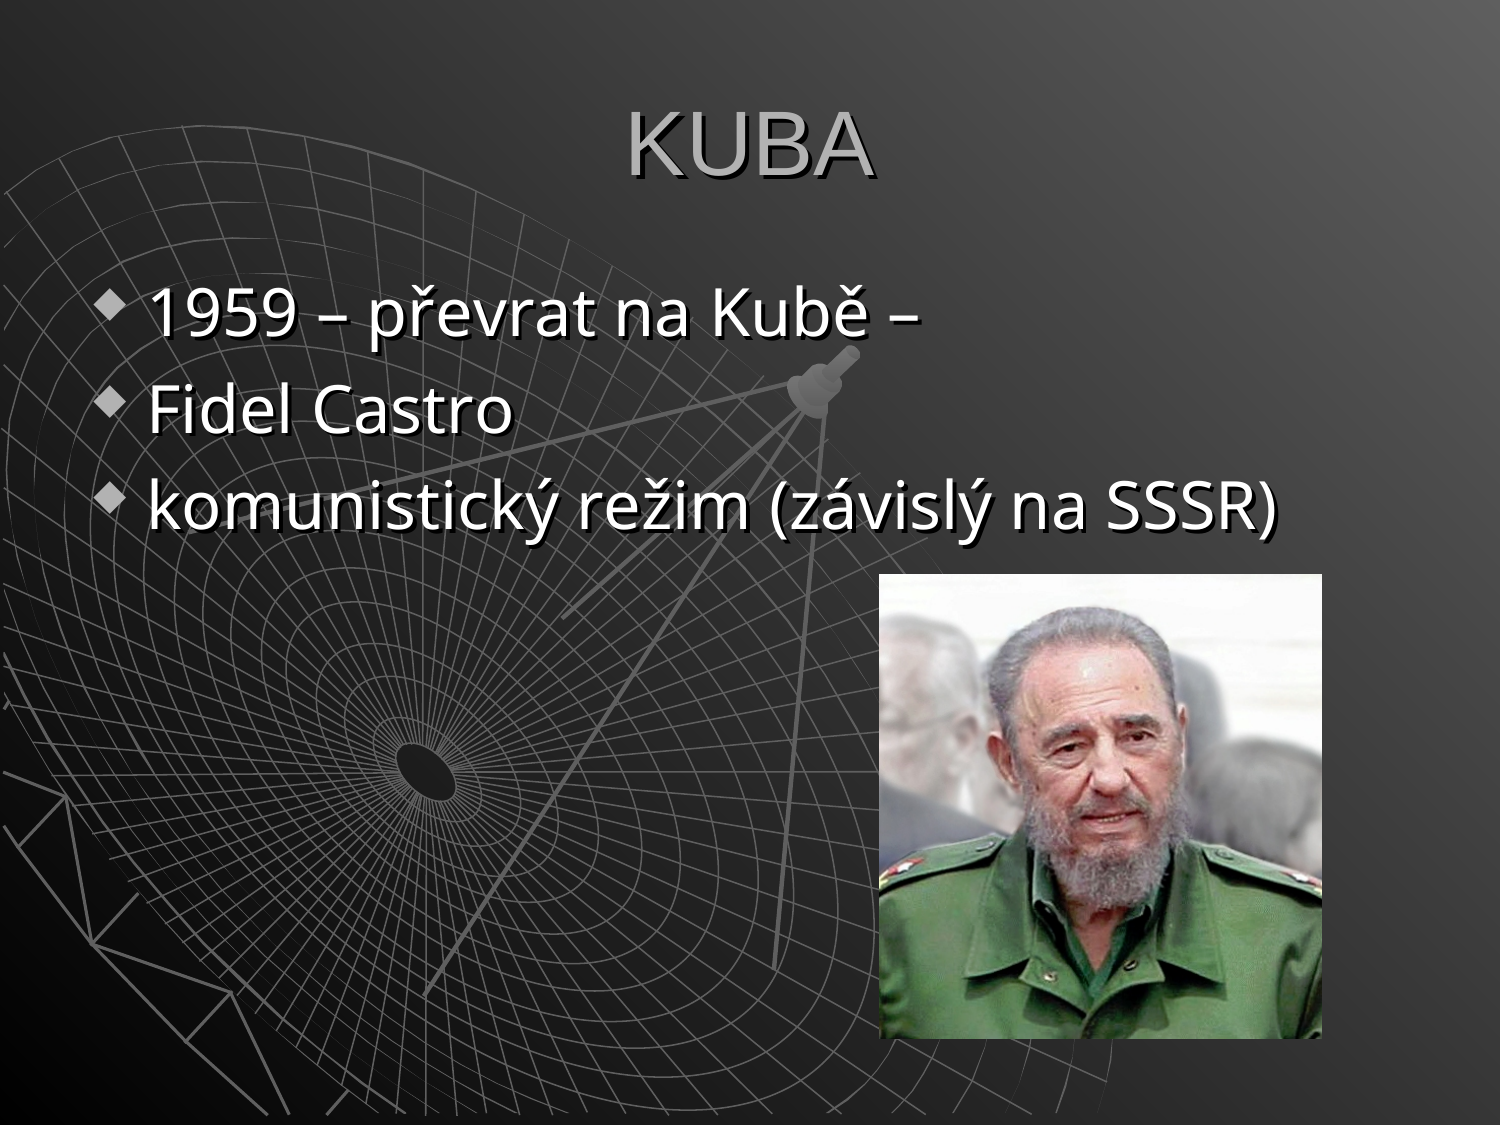

# KUBA
1959 – převrat na Kubě –
Fidel Castro
komunistický režim (závislý na SSSR)